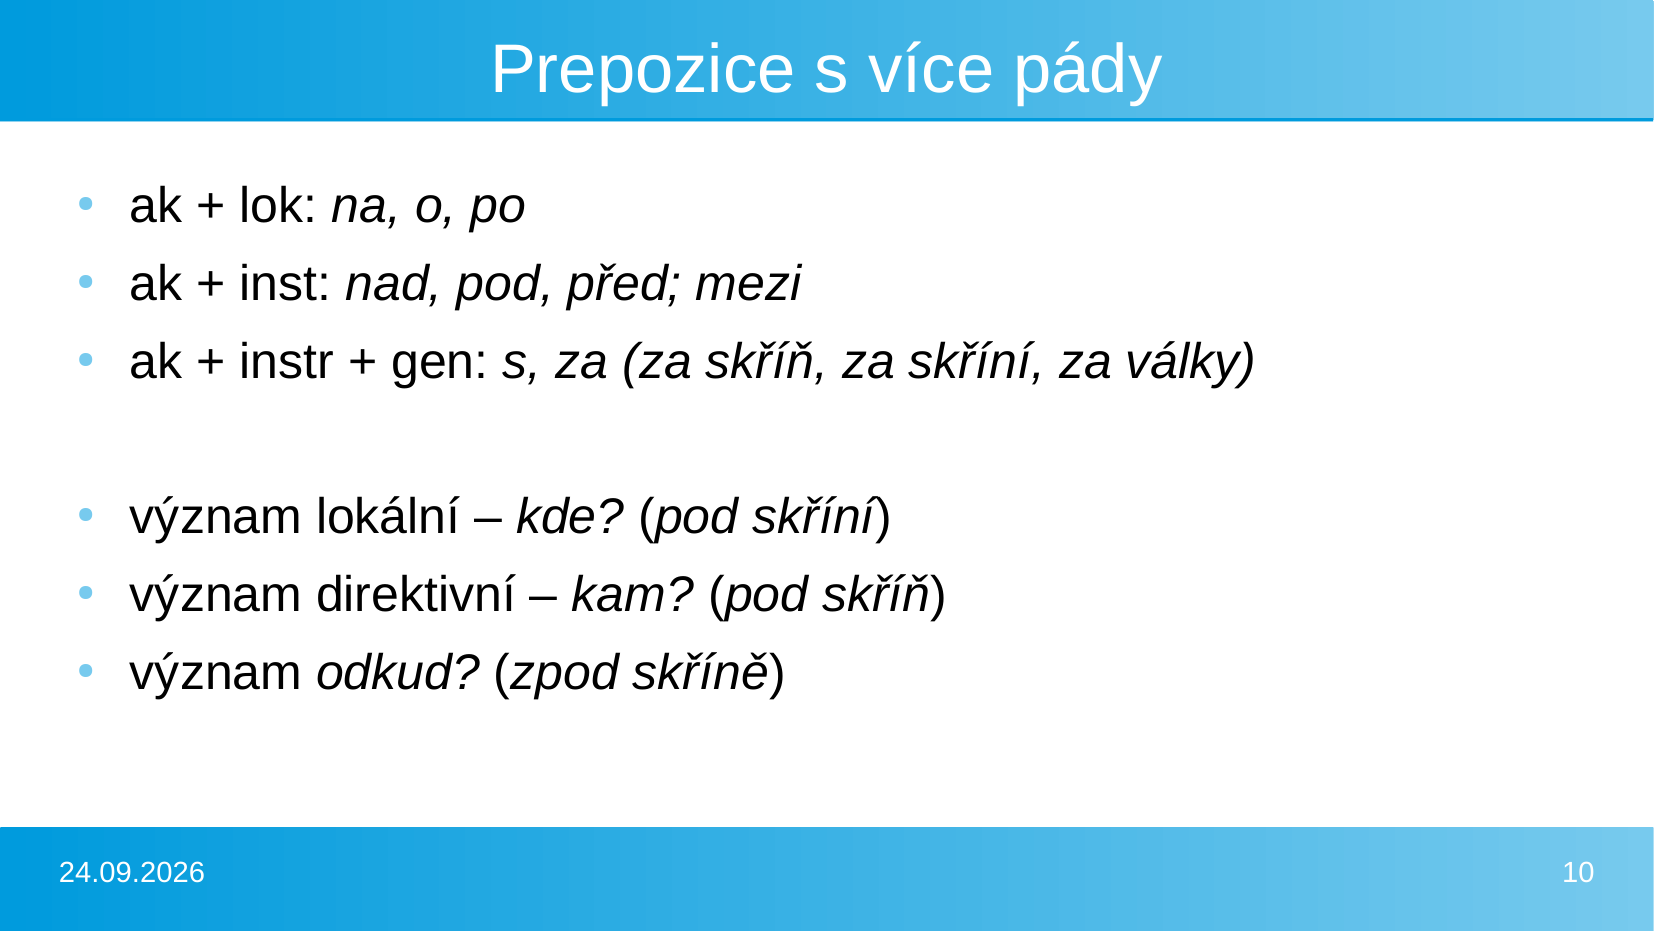

# Prepozice s více pády
ak + lok: na, o, po
ak + inst: nad, pod, před; mezi
ak + instr + gen: s, za (za skříň, za skříní, za války)
význam lokální – kde? (pod skříní)
význam direktivní – kam? (pod skříň)
význam odkud? (zpod skříně)
10